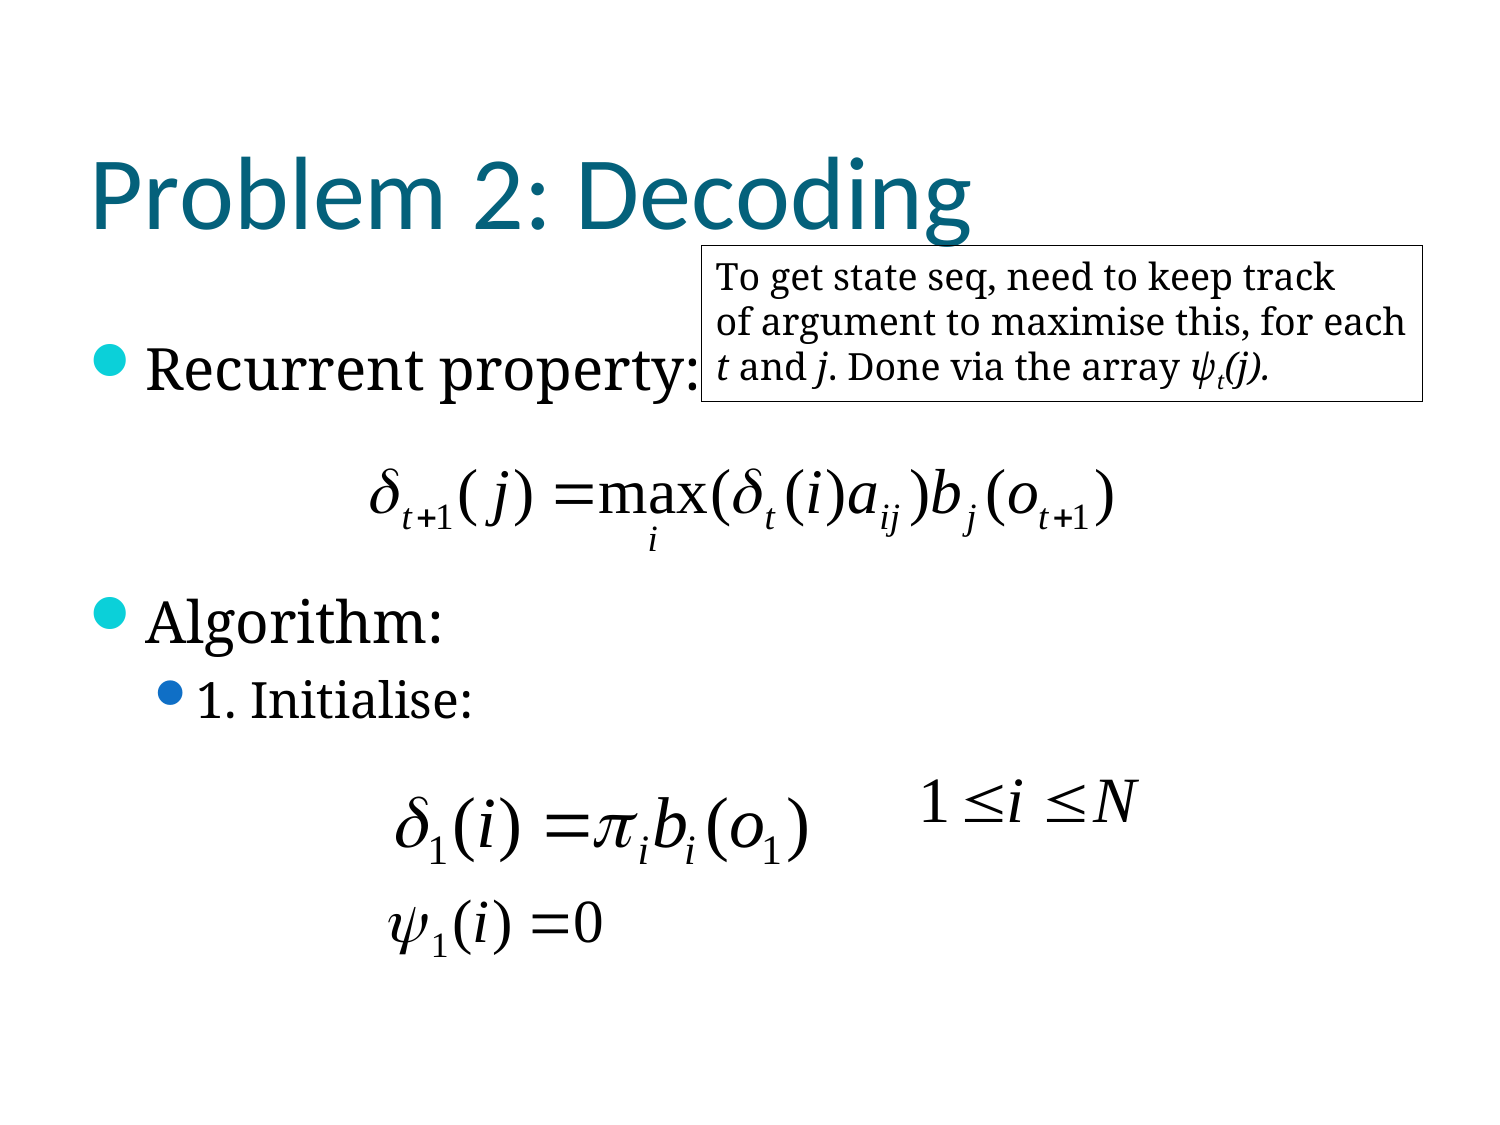

# Problem 2: Decoding
To get state seq, need to keep track
of argument to maximise this, for each
t and j. Done via the array ψt(j).
Recurrent property:
Algorithm:
1. Initialise: